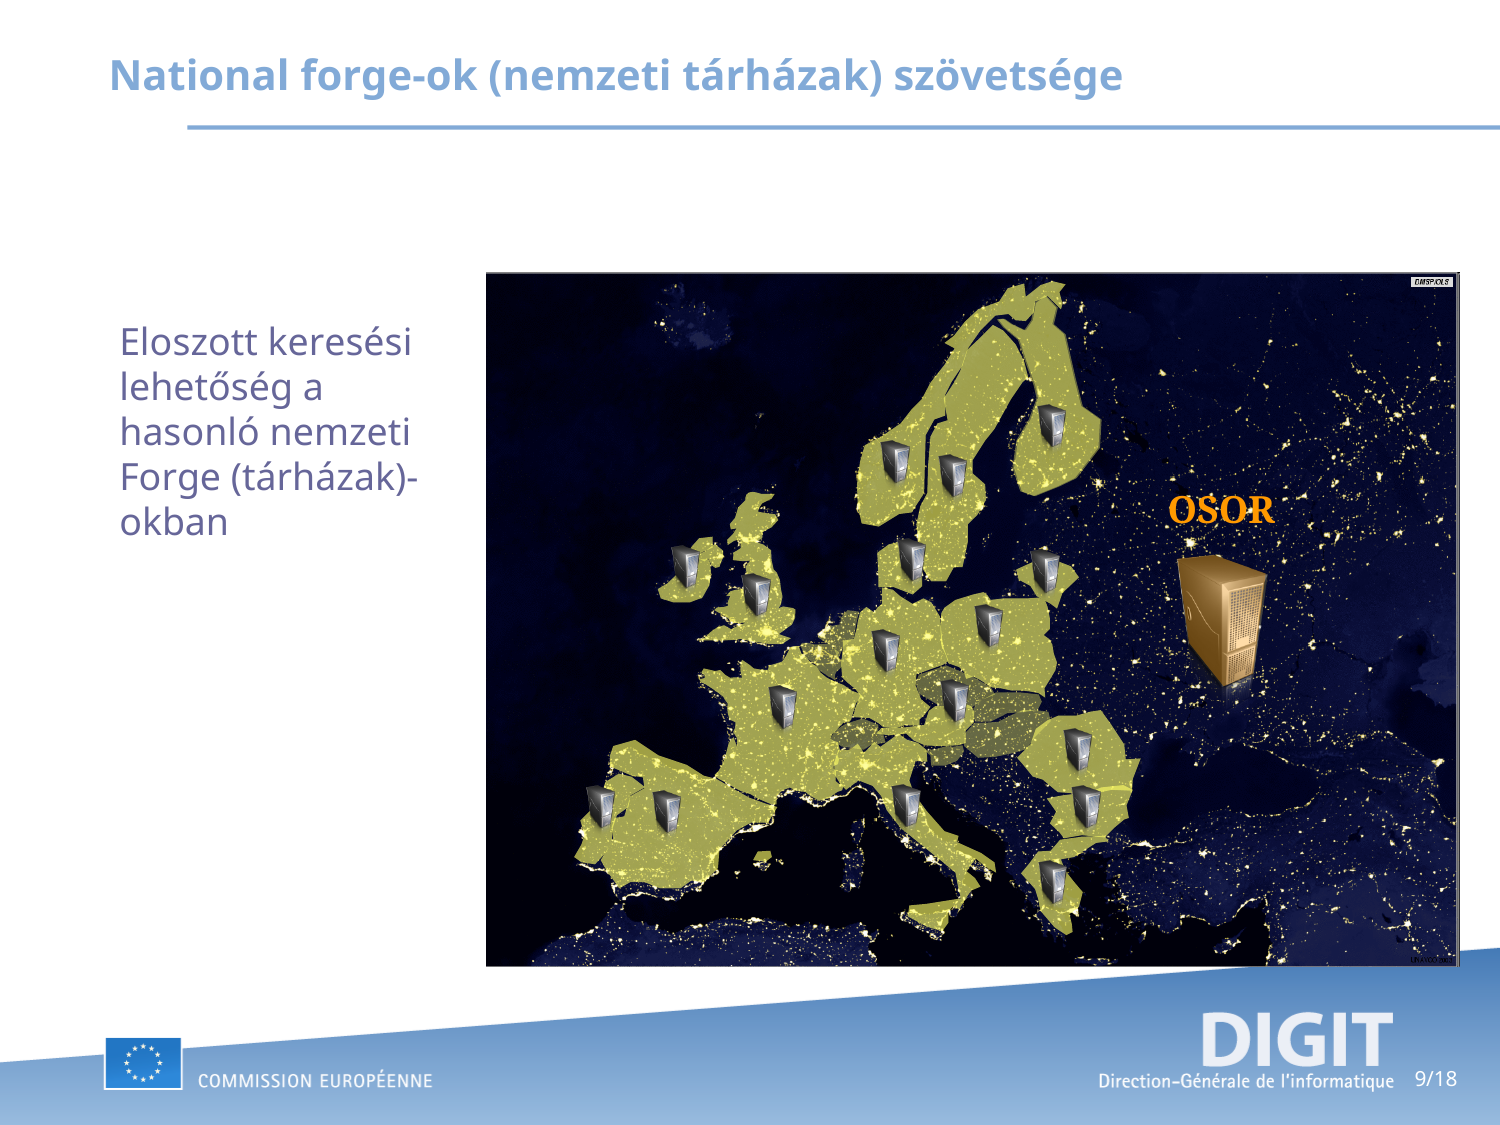

National forge-ok (nemzeti tárházak) szövetsége
#
Eloszott keresési lehetőség a hasonló nemzeti Forge (tárházak)-okban
OSOR